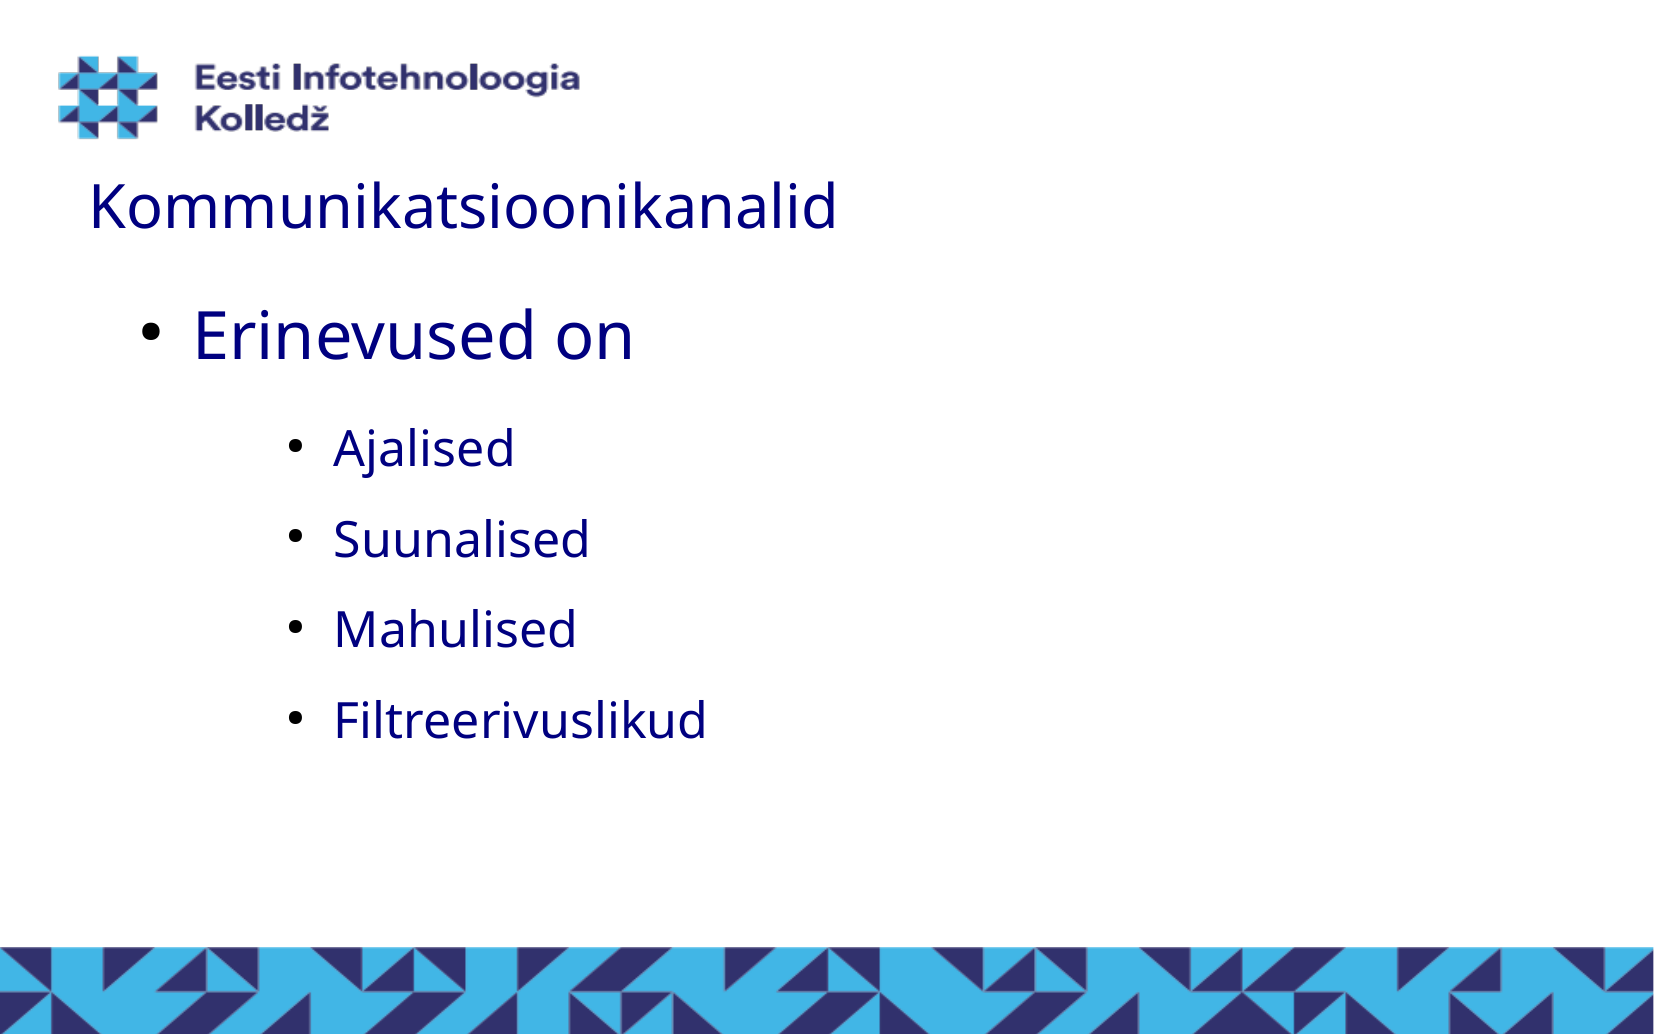

# Kommunikatsioonikanalid
Erinevused on
Ajalised
Suunalised
Mahulised
Filtreerivuslikud